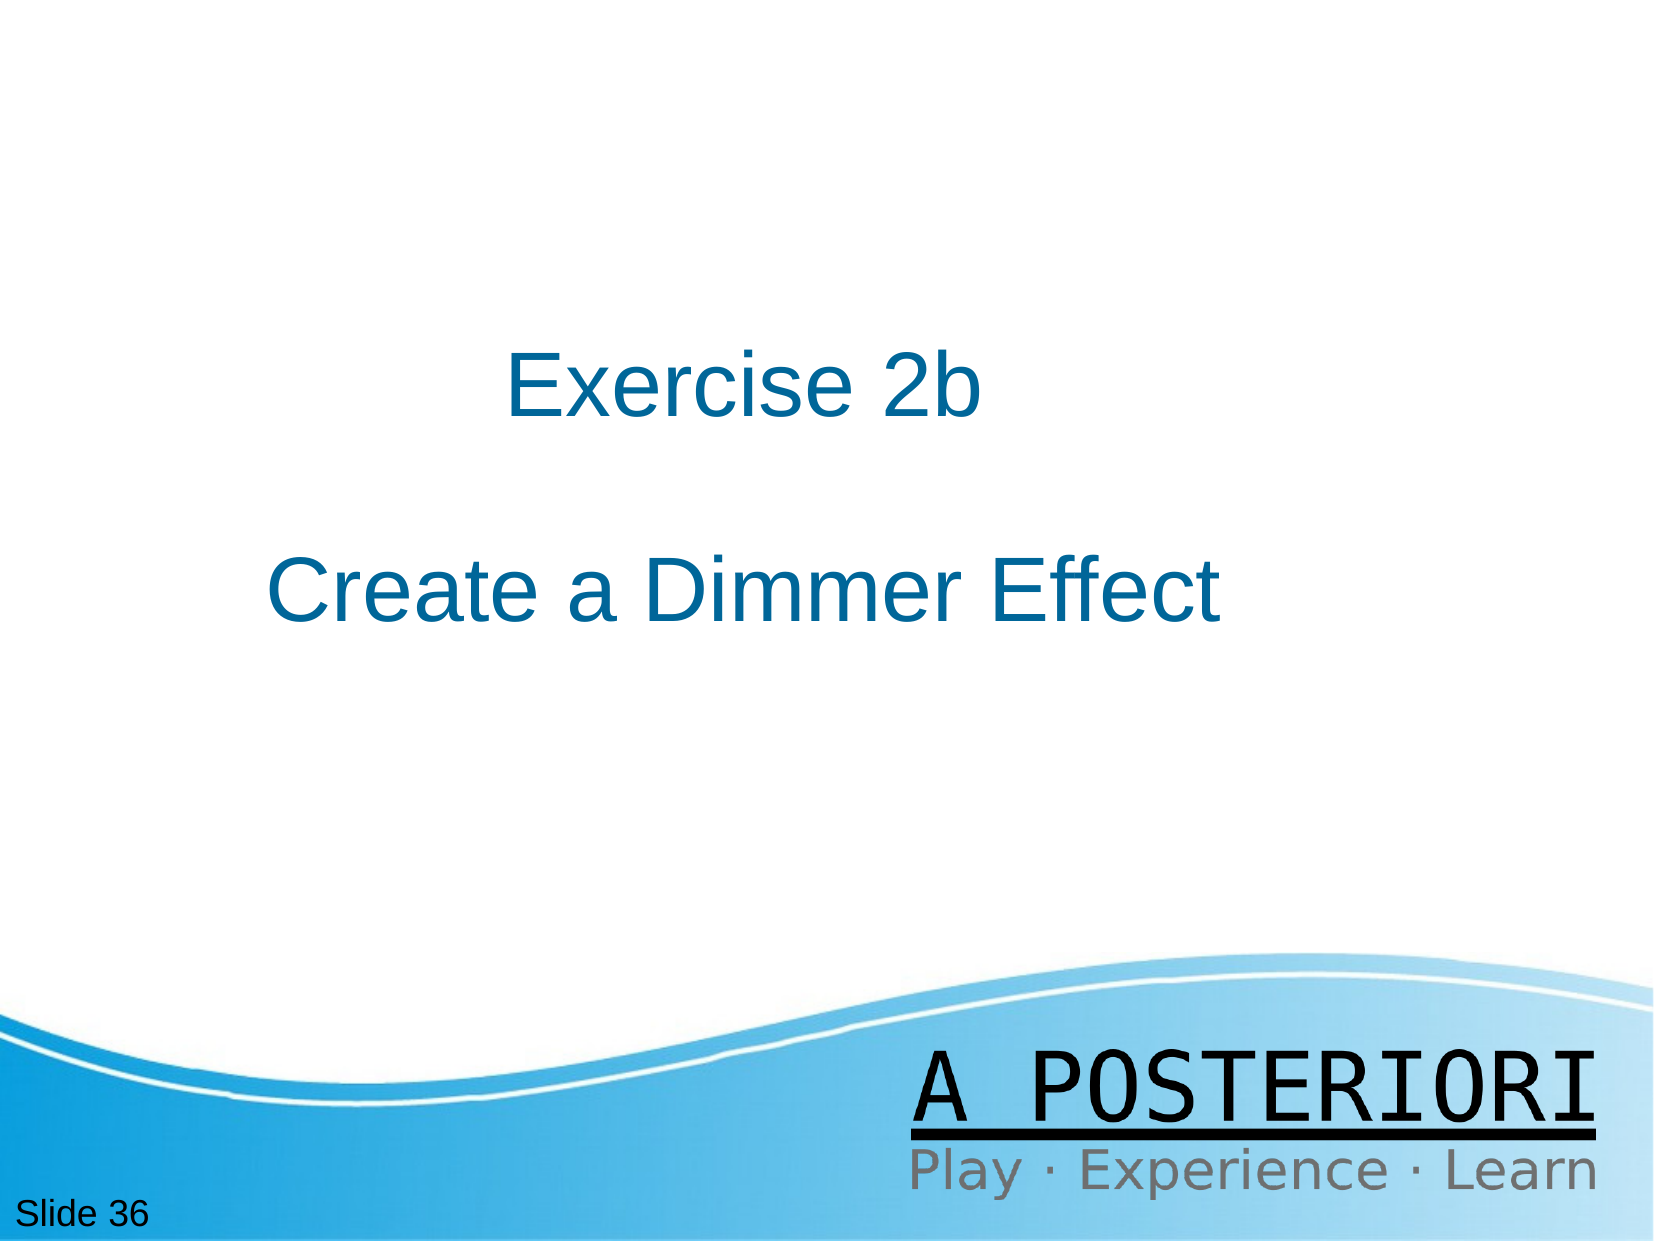

# Exercise 2b Create a Dimmer Effect